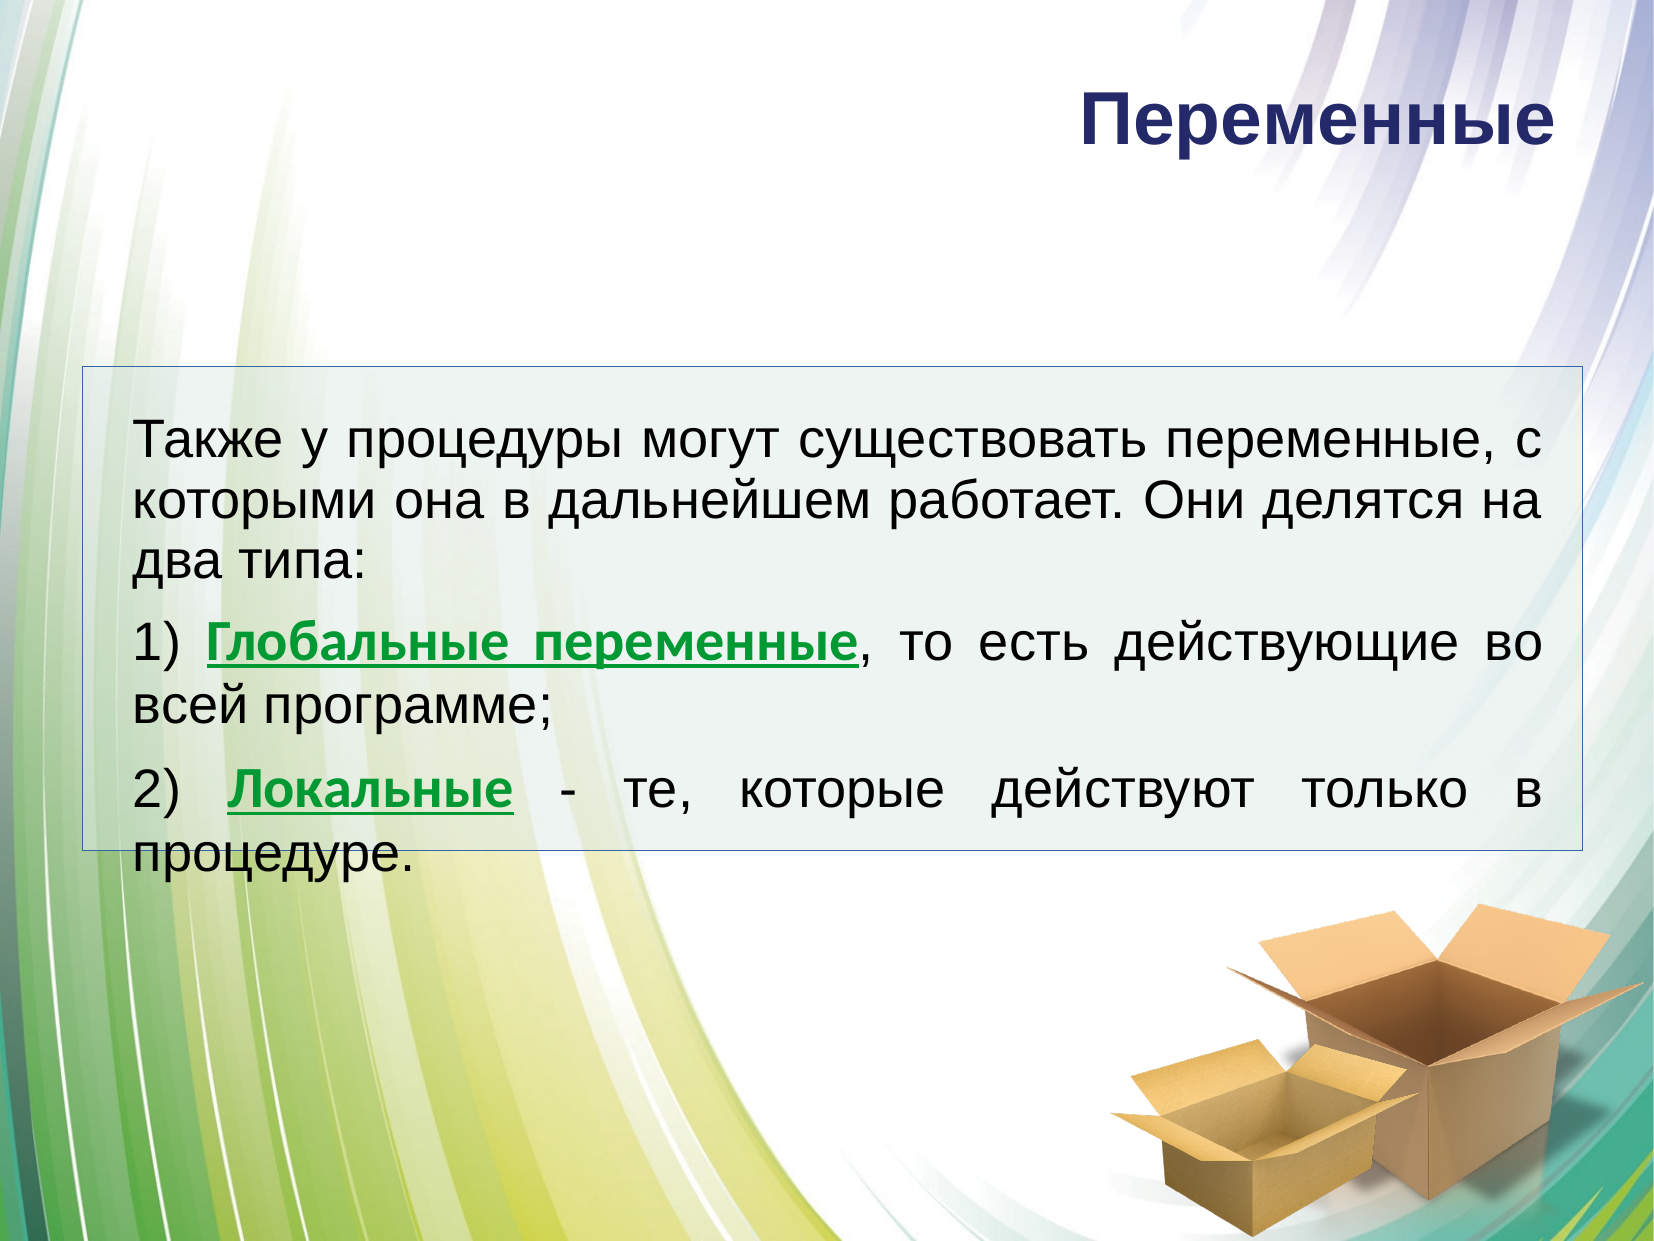

Переменные
Также у процедуры могут существовать переменные, с которыми она в дальнейшем работает. Они делятся на два типа:
1) Глобальные переменные, то есть действующие во всей программе;
2) Локальные - те, которые действуют только в процедуре.